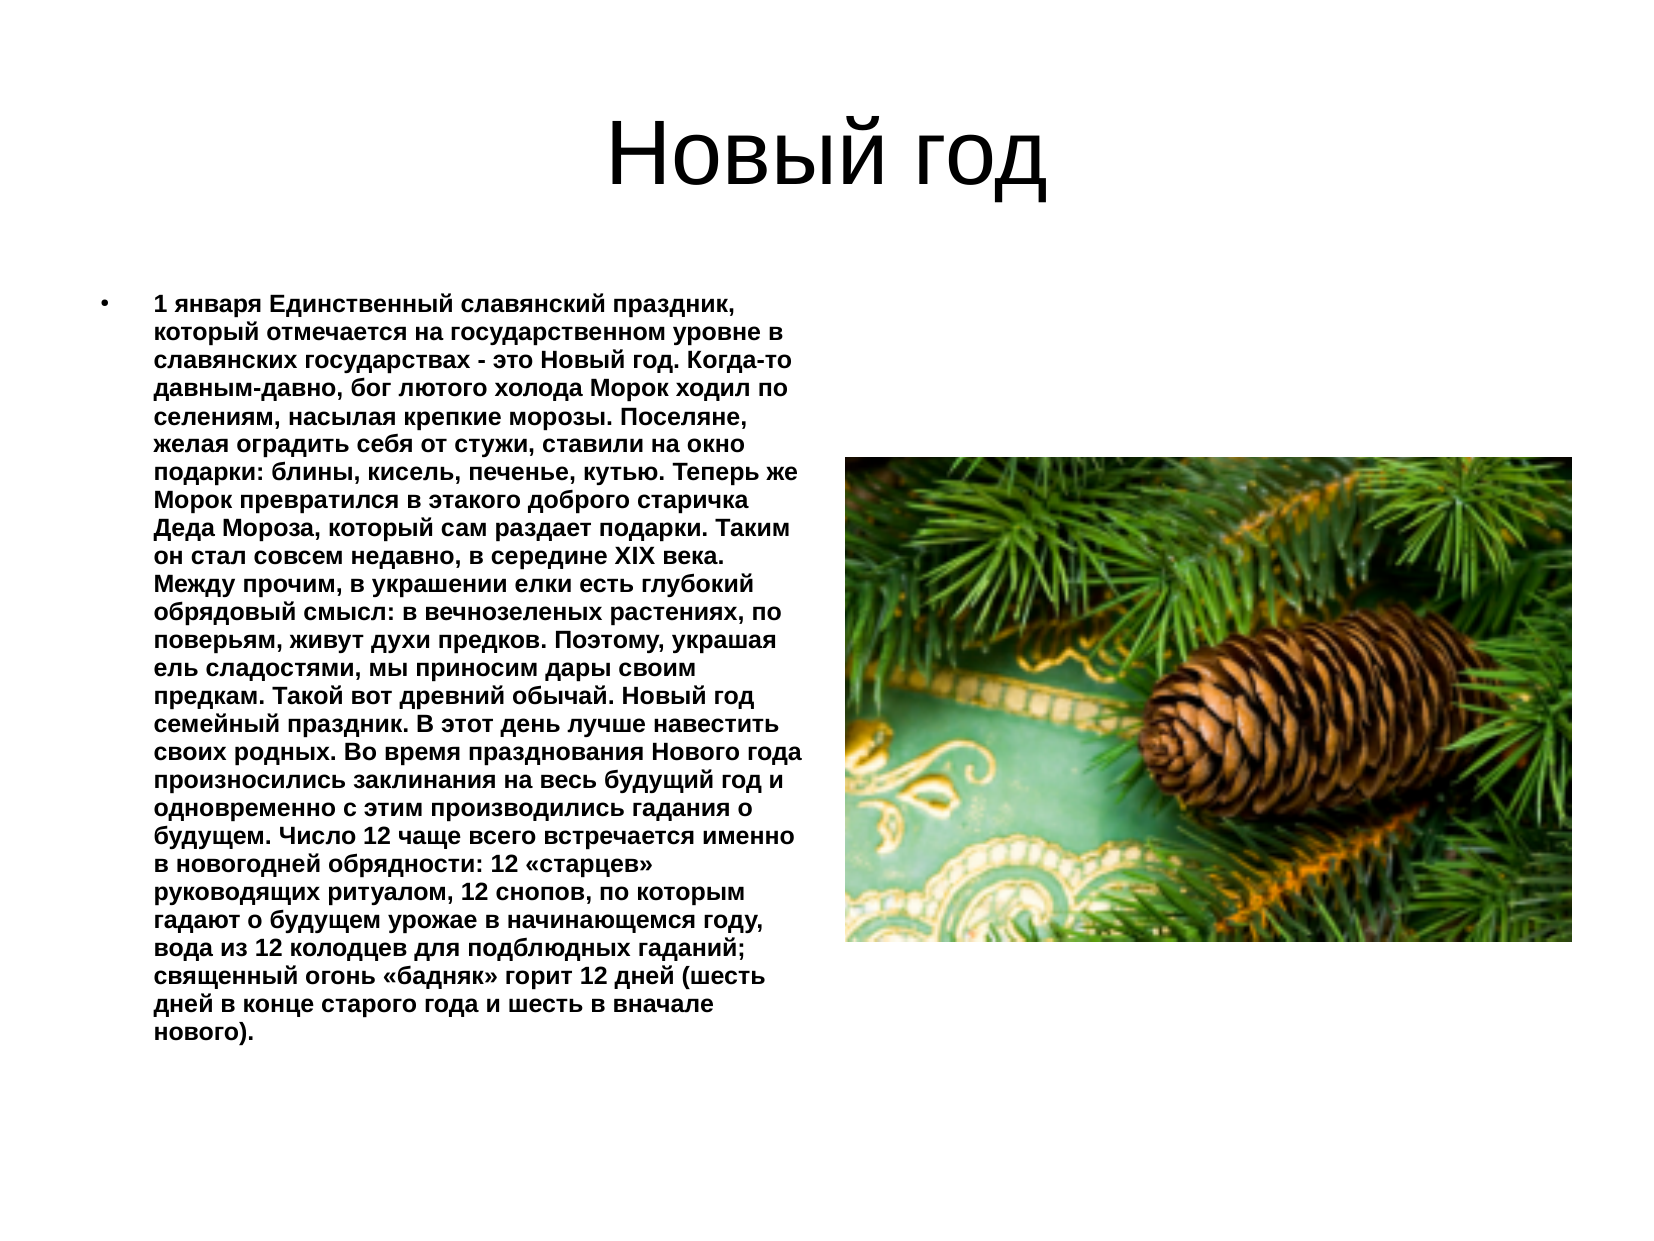

# Новый год
1 января Единственный славянский праздник, который отмечается на государственном уровне в славянских государствах - это Новый год. Когда-то давным-давно, бог лютого холода Морок ходил по селениям, насылая крепкие морозы. Поселяне, желая оградить себя от стужи, ставили на окно подарки: блины, кисель, печенье, кутью. Теперь же Морок превратился в этакого доброго старичка Деда Мороза, который сам раздает подарки. Таким он стал совсем недавно, в середине XIX века. Между прочим, в украшении елки есть глубокий обрядовый смысл: в вечнозеленых растениях, по поверьям, живут духи предков. Поэтому, украшая ель сладостями, мы приносим дары своим предкам. Такой вот древний обычай. Новый год семейный праздник. В этот день лучше навестить своих родных. Во время празднования Нового года произносились заклинания на весь будущий год и одновременно с этим производились гадания о будущем. Число 12 чаще всего встречается именно в новогодней обрядности: 12 «старцев» руководящих ритуалом, 12 снопов, по которым гадают о будущем урожае в начинающемся году, вода из 12 колодцев для подблюдных гаданий; священный огонь «бадняк» горит 12 дней (шесть дней в конце старого года и шесть в вначале нового).